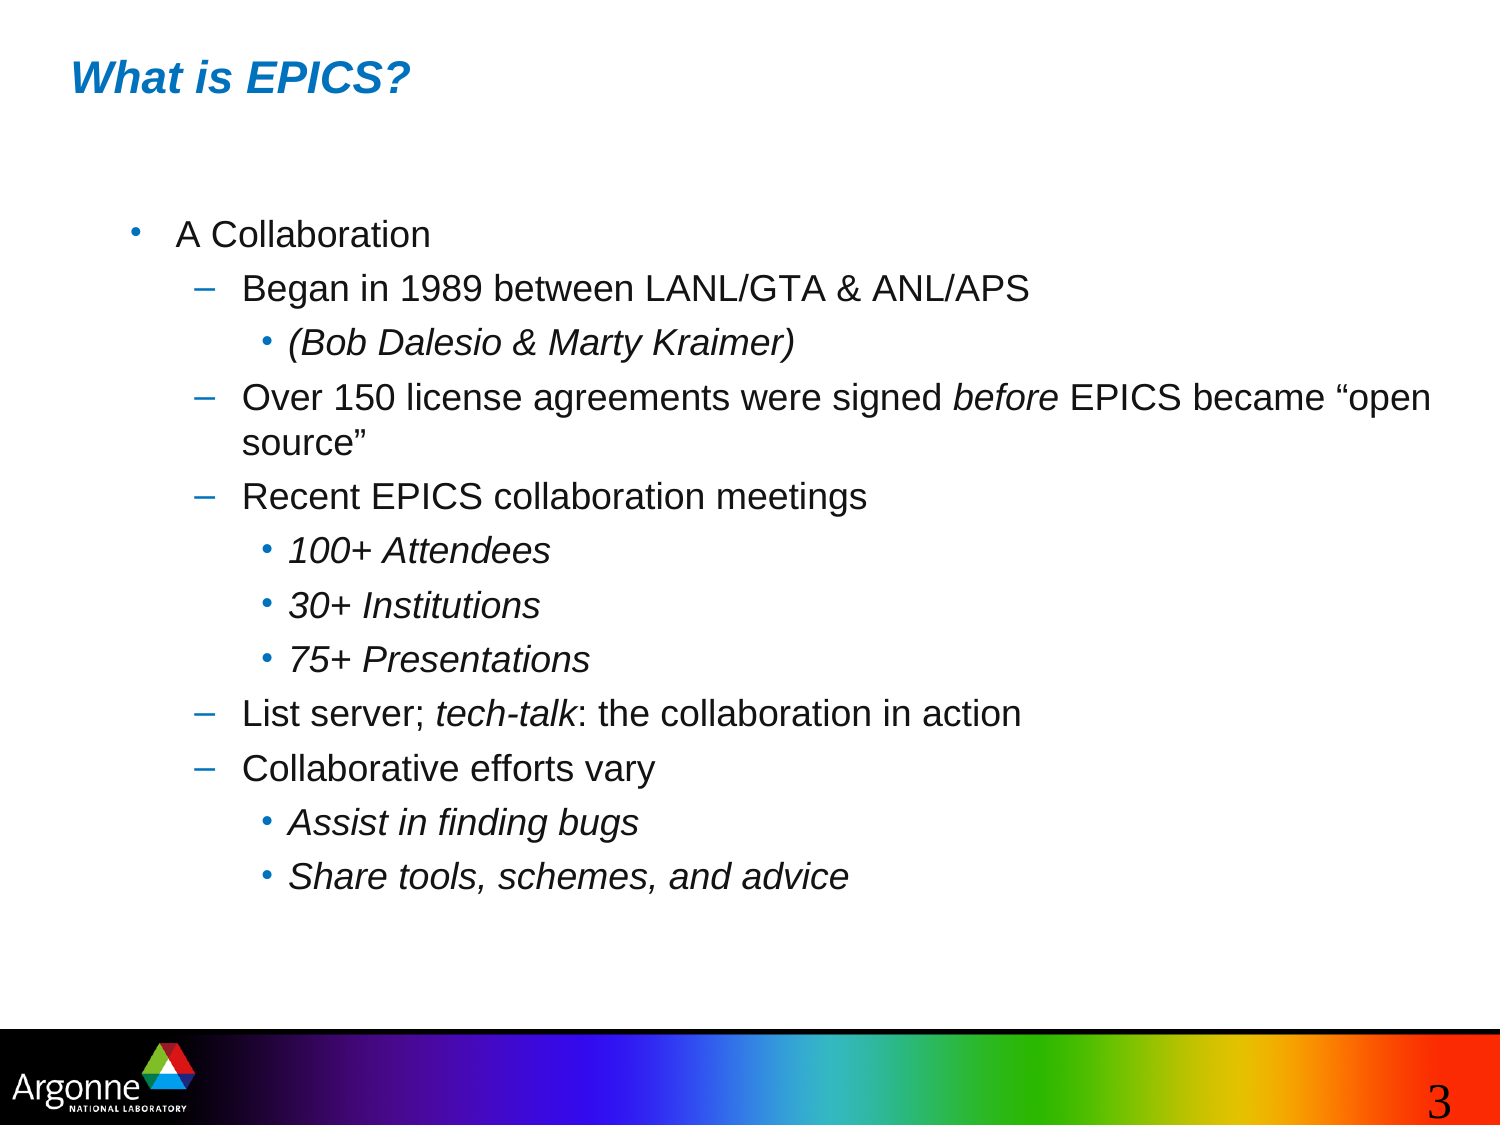

# What is EPICS?
A Collaboration
Began in 1989 between LANL/GTA & ANL/APS
(Bob Dalesio & Marty Kraimer)
Over 150 license agreements were signed before EPICS became “open source”
Recent EPICS collaboration meetings
100+ Attendees
30+ Institutions
75+ Presentations
List server; tech-talk: the collaboration in action
Collaborative efforts vary
Assist in finding bugs
Share tools, schemes, and advice
3